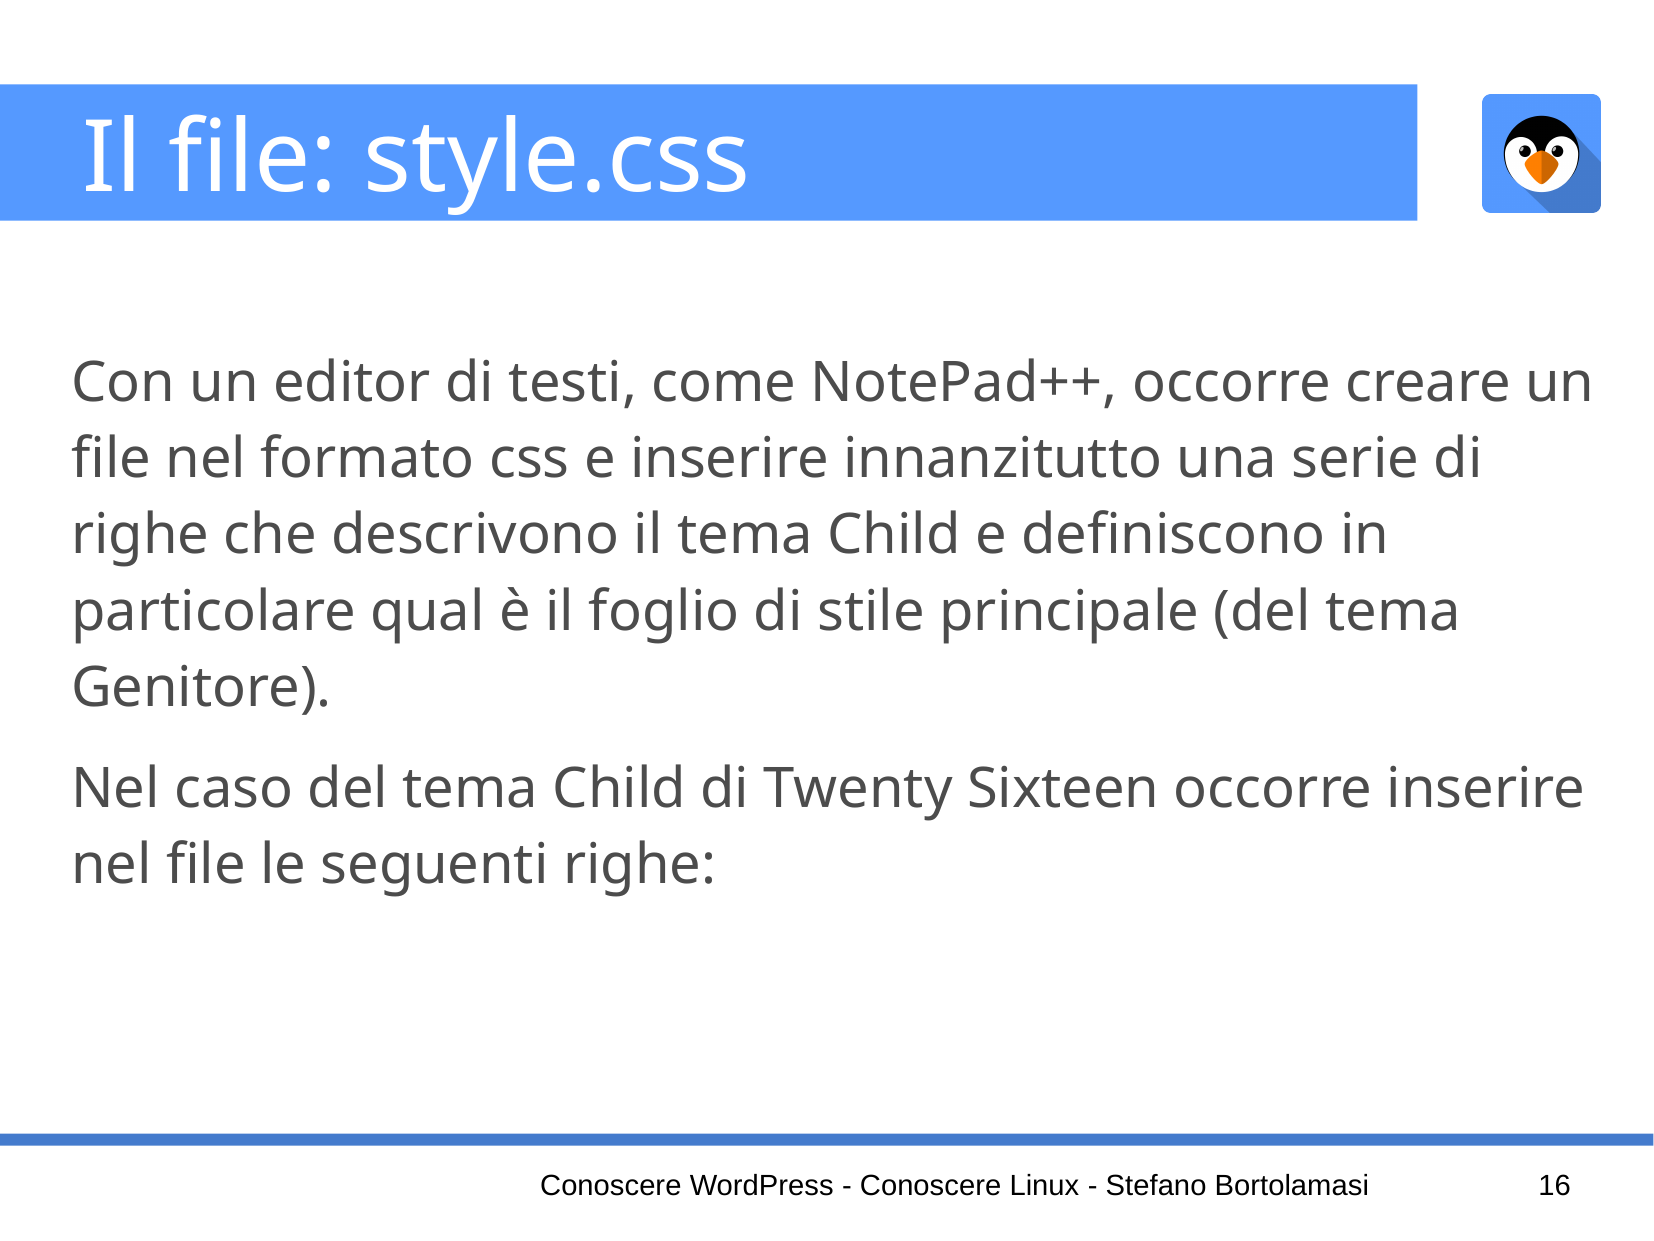

# Il file: style.css
Con un editor di testi, come NotePad++, occorre creare un file nel formato css e inserire innanzitutto una serie di righe che descrivono il tema Child e definiscono in particolare qual è il foglio di stile principale (del tema Genitore).
Nel caso del tema Child di Twenty Sixteen occorre inserire nel file le seguenti righe:
Conoscere WordPress - Conoscere Linux - Stefano Bortolamasi
16